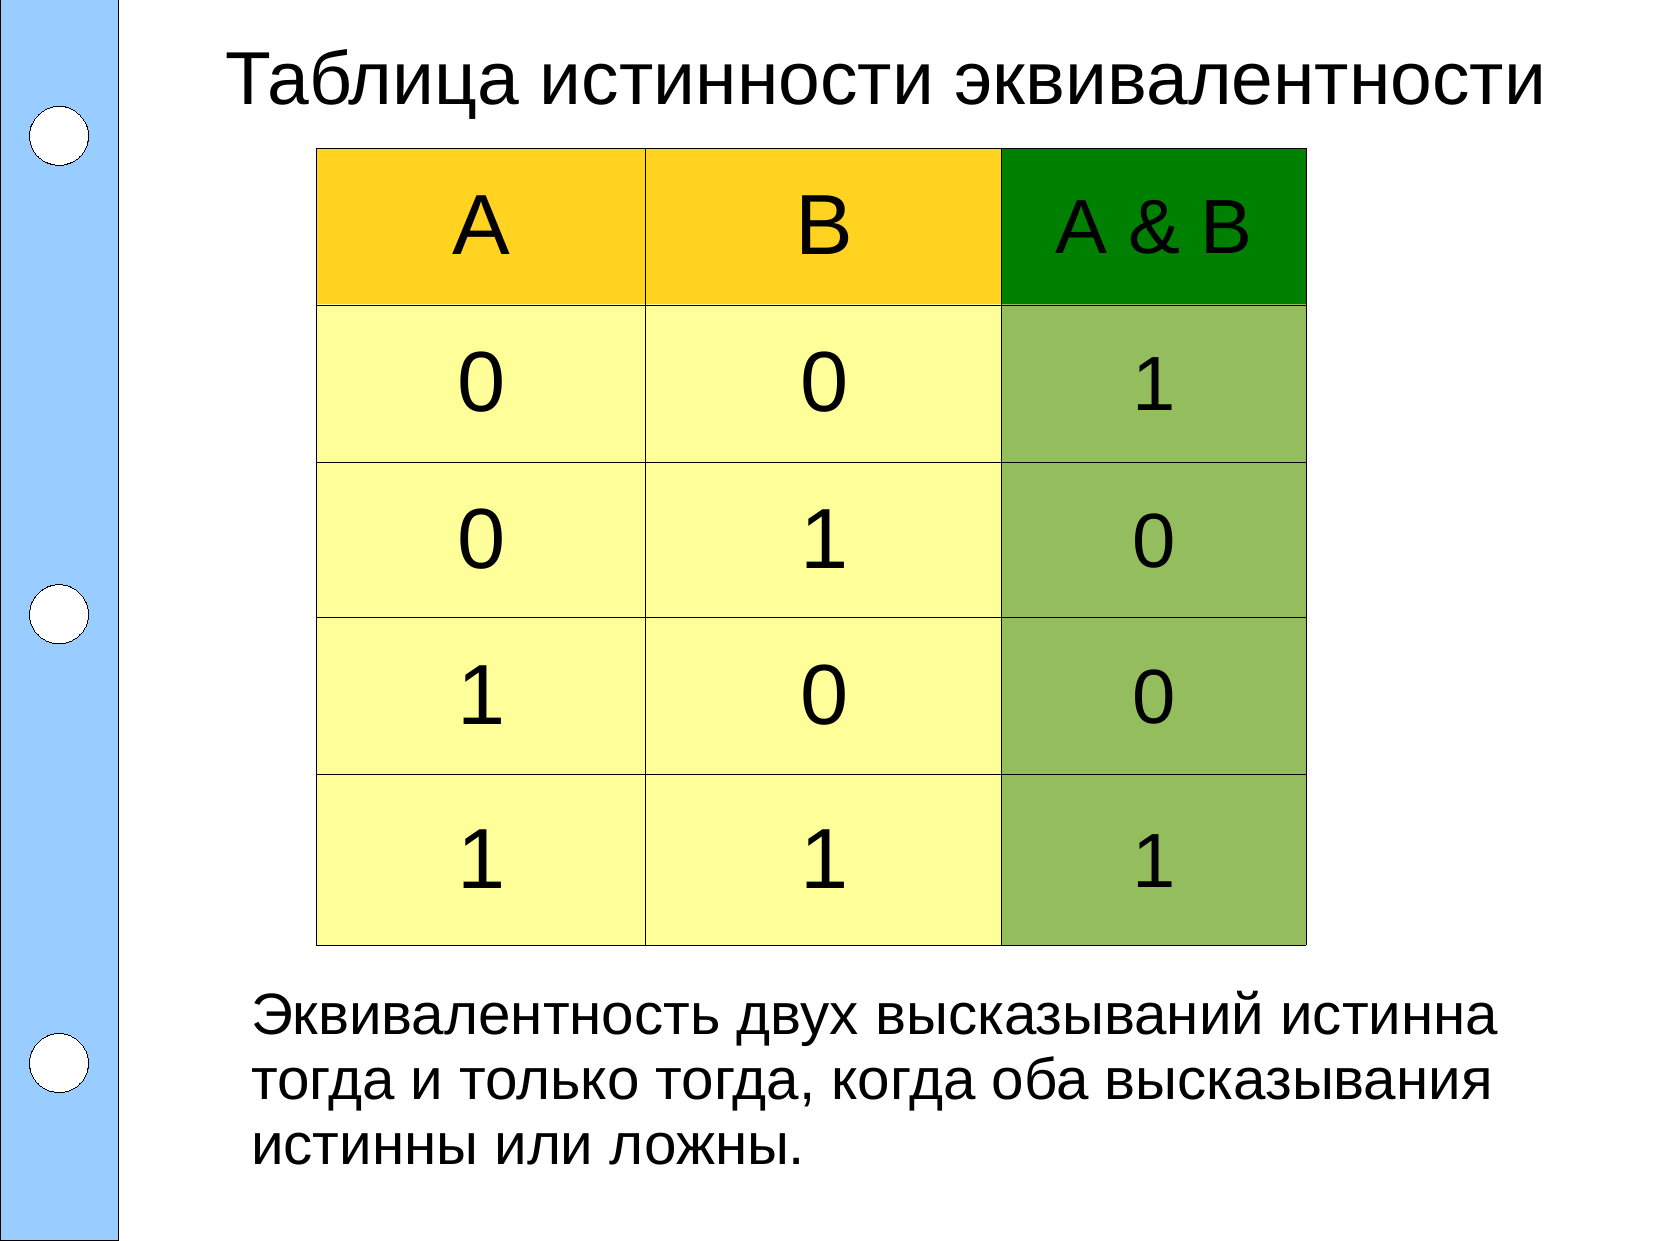

Таблица истинности эквивалентности
Эквивалентность двух высказываний истинна тогда и только тогда, когда оба высказывания истинны или ложны.